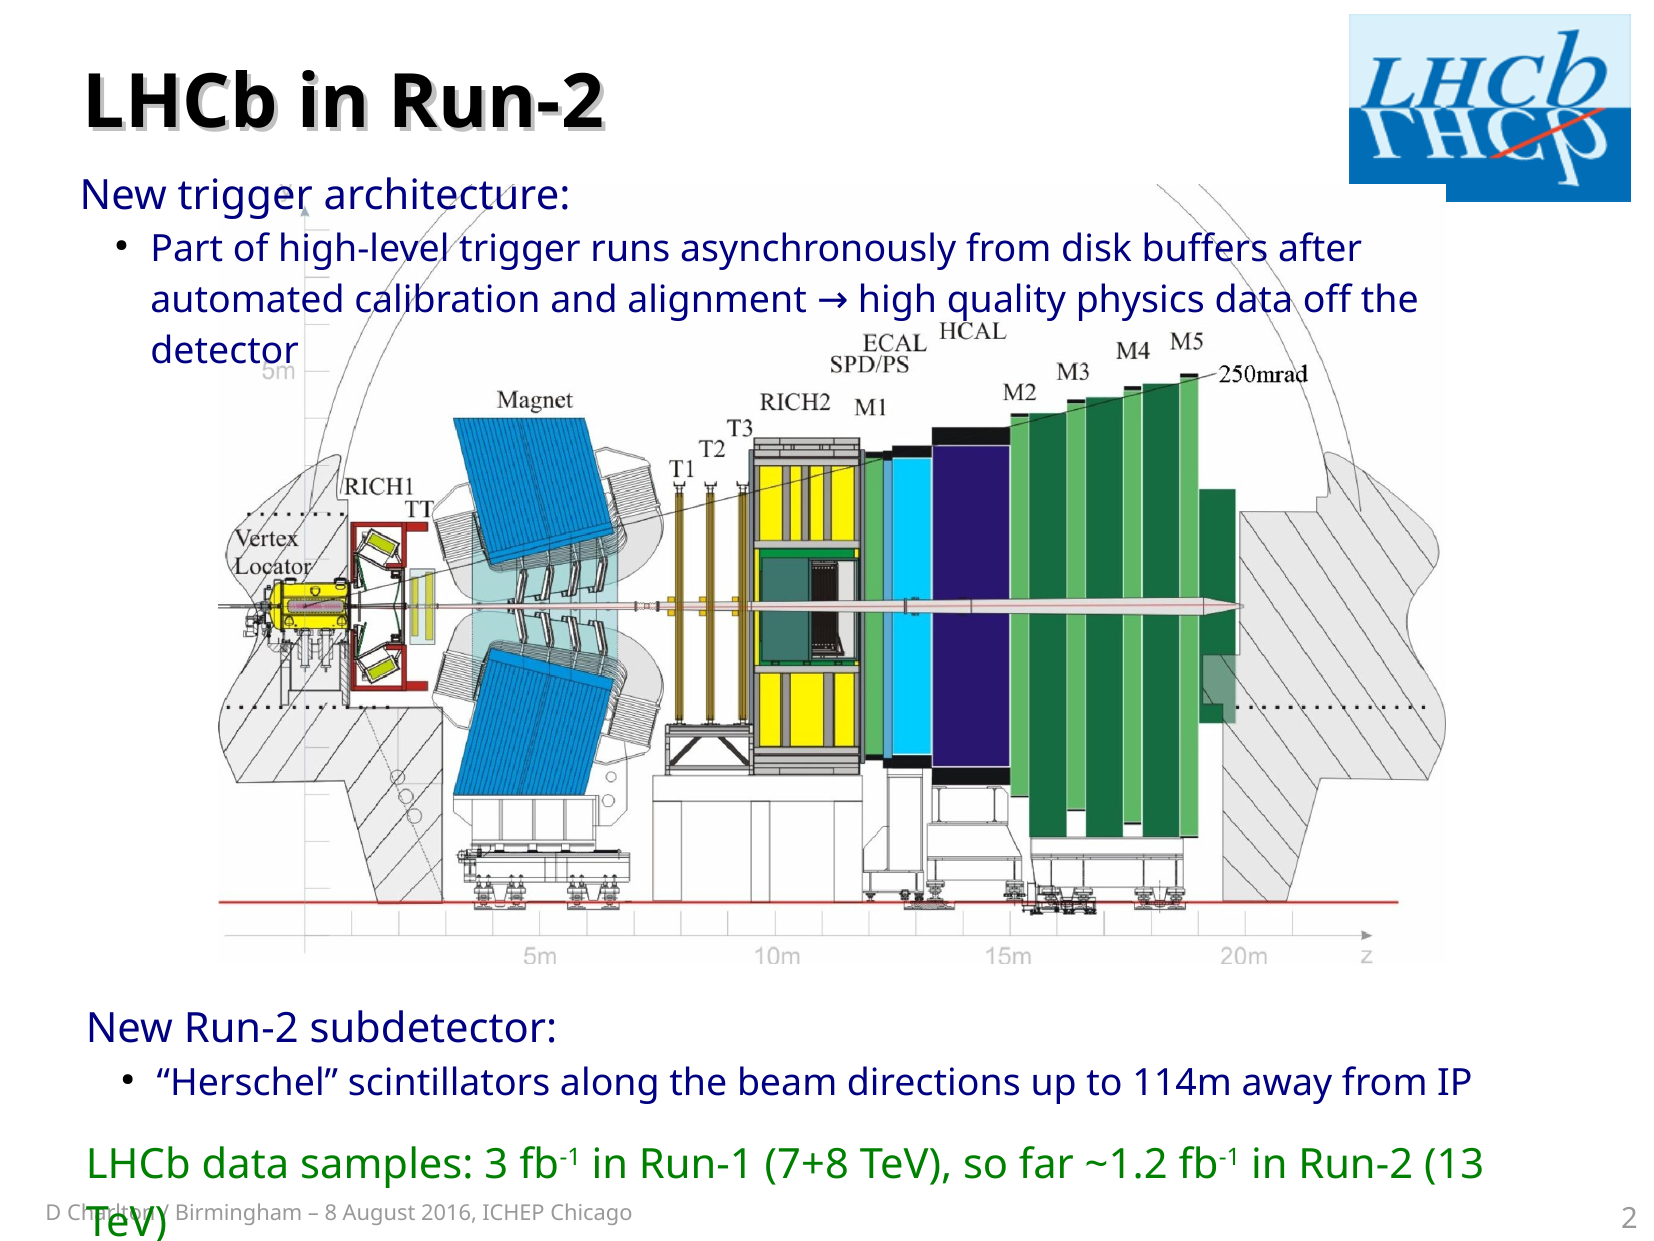

# LHCb in Run-2
New trigger architecture:
Part of high-level trigger runs asynchronously from disk buffers after automated calibration and alignment → high quality physics data off the detector
New Run-2 subdetector:
“Herschel” scintillators along the beam directions up to 114m away from IP
LHCb data samples: 3 fb-1 in Run-1 (7+8 TeV), so far ~1.2 fb-1 in Run-2 (13 TeV)